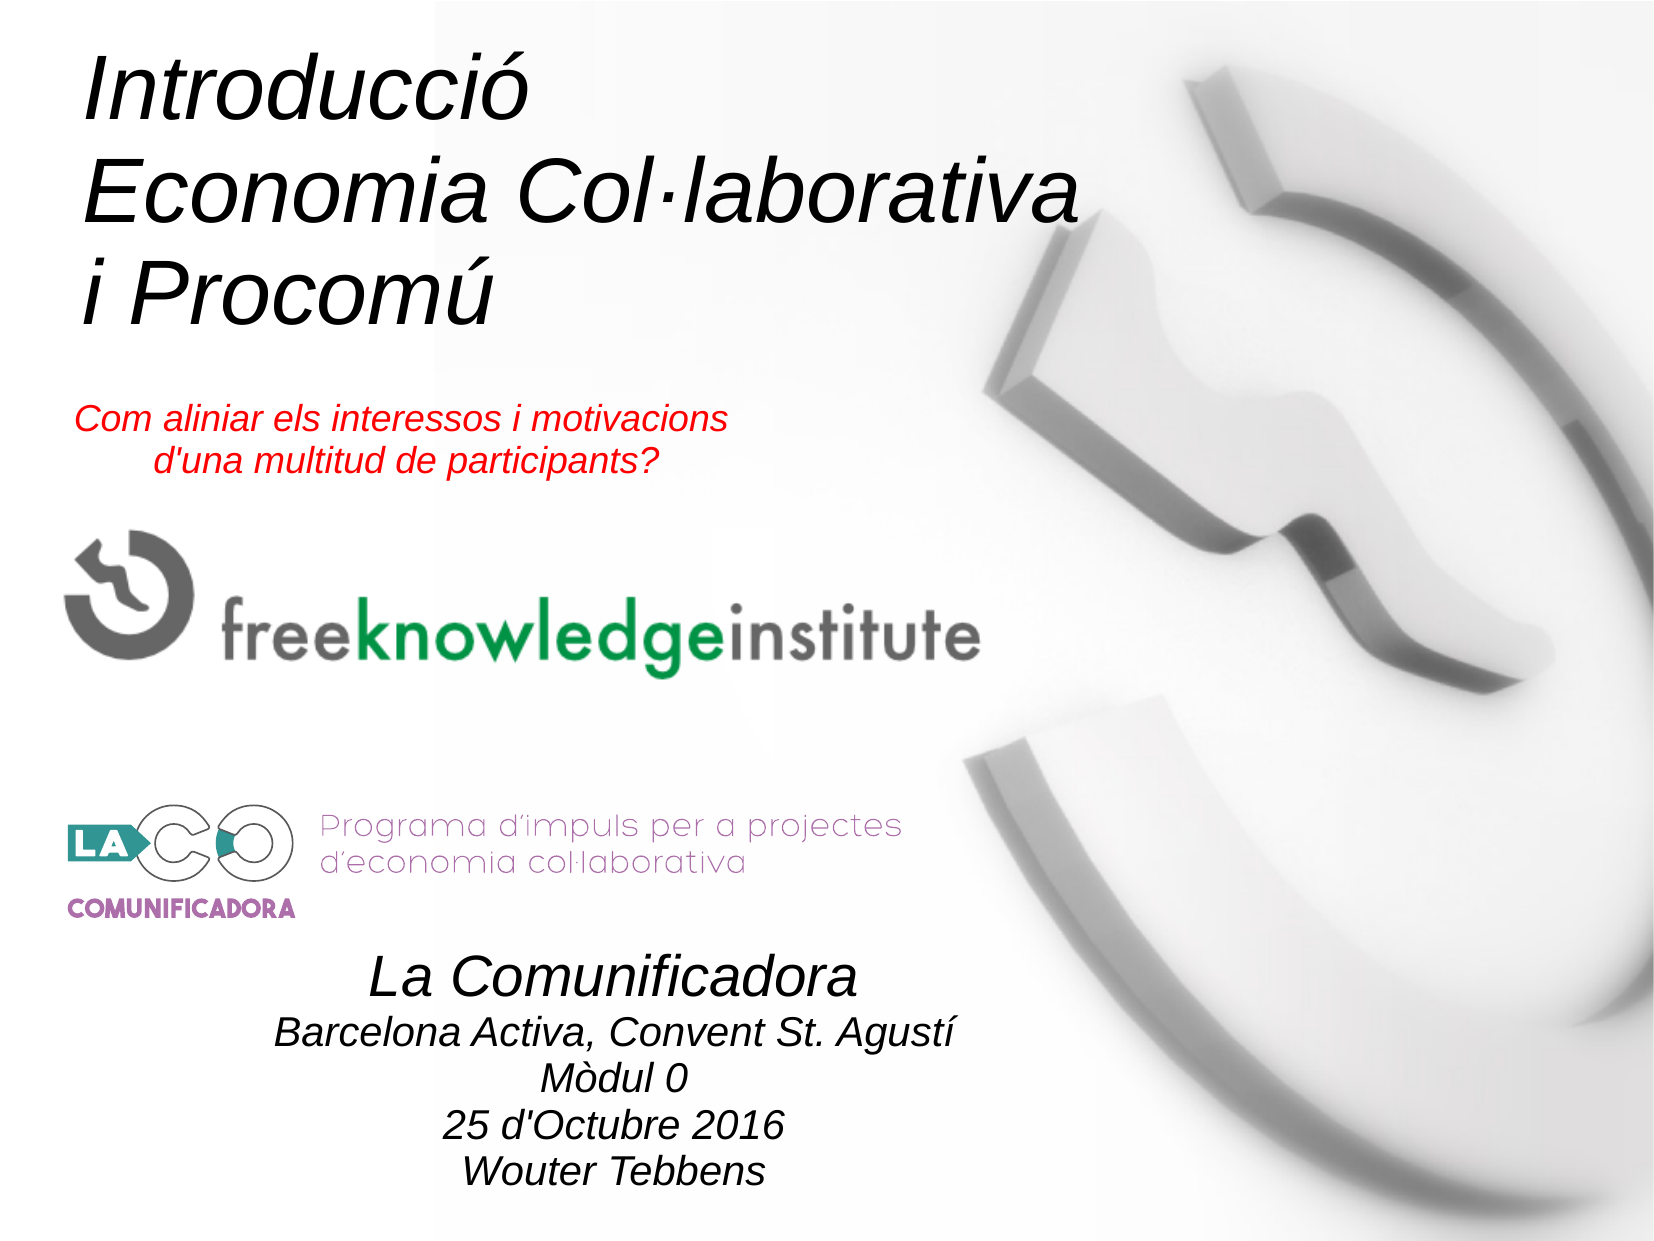

# Introducció Economia Col·laborativa i Procomú
Com aliniar els interessos i motivacions
d'una multitud de participants?
La Comunificadora
Barcelona Activa, Convent St. Agustí
Mòdul 0
25 d'Octubre 2016
Wouter Tebbens